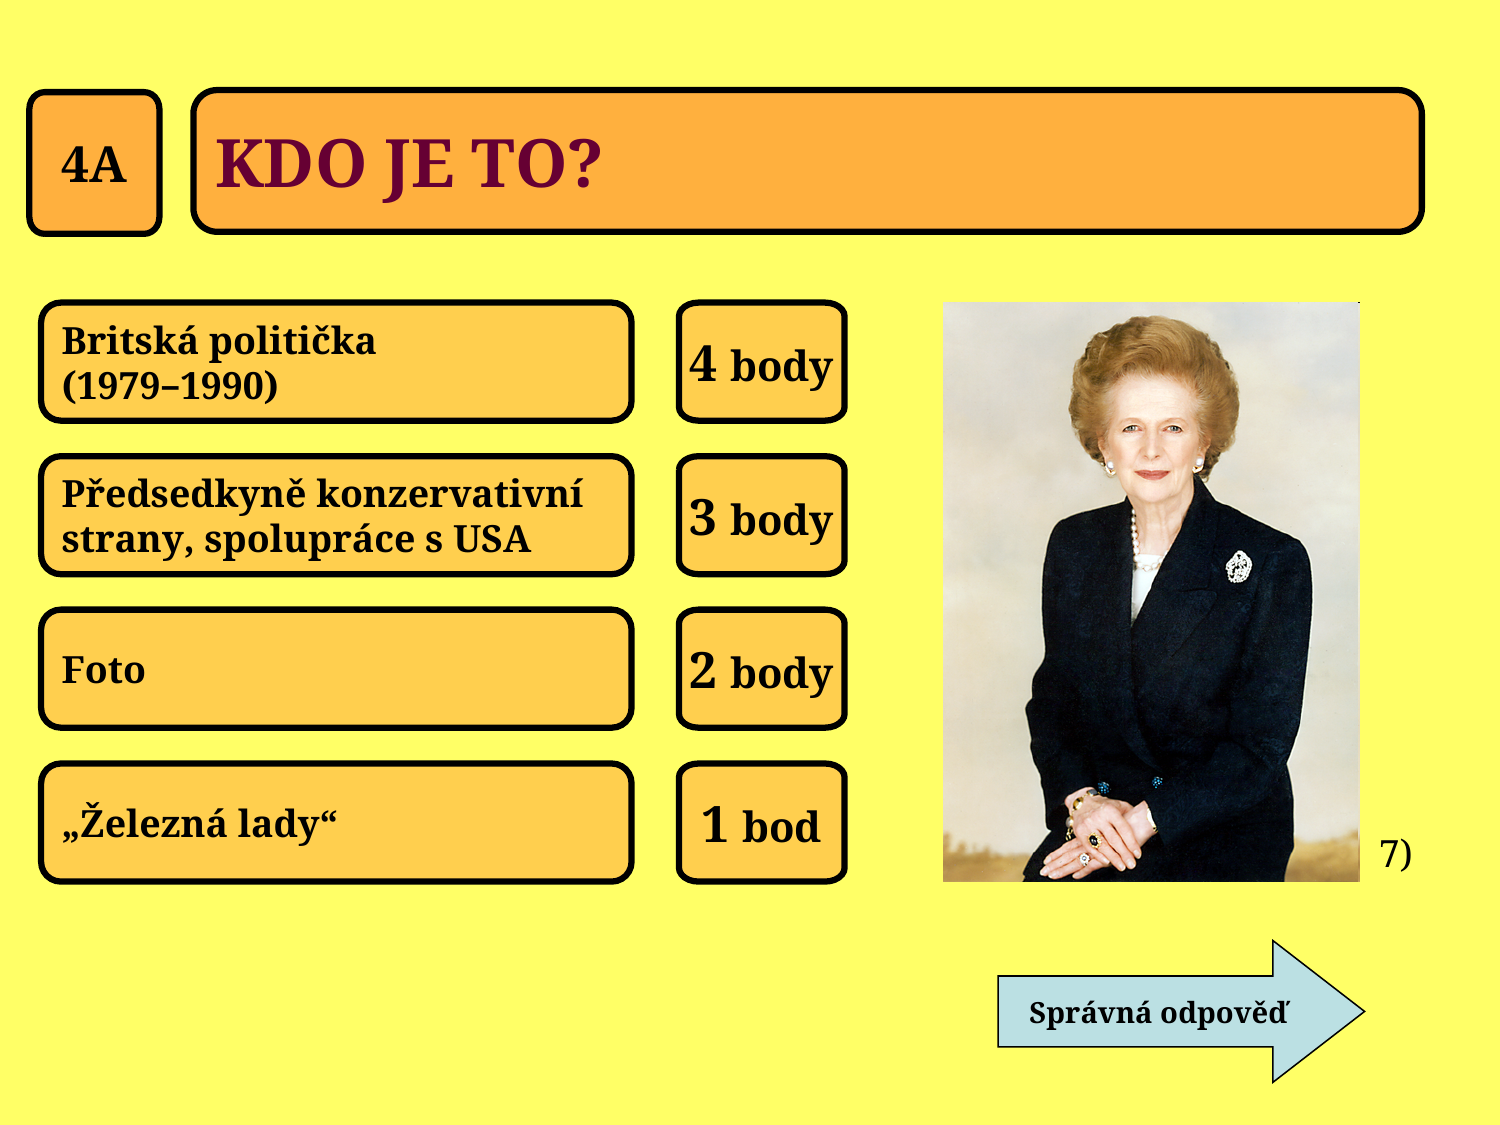

KDO JE TO?
4A
Britská politička
(1979−1990)
4 body
Předsedkyně konzervativní
strany, spolupráce s USA
3 body
Foto
2 body
„Železná lady“
1 bod
7)
Správná odpověď